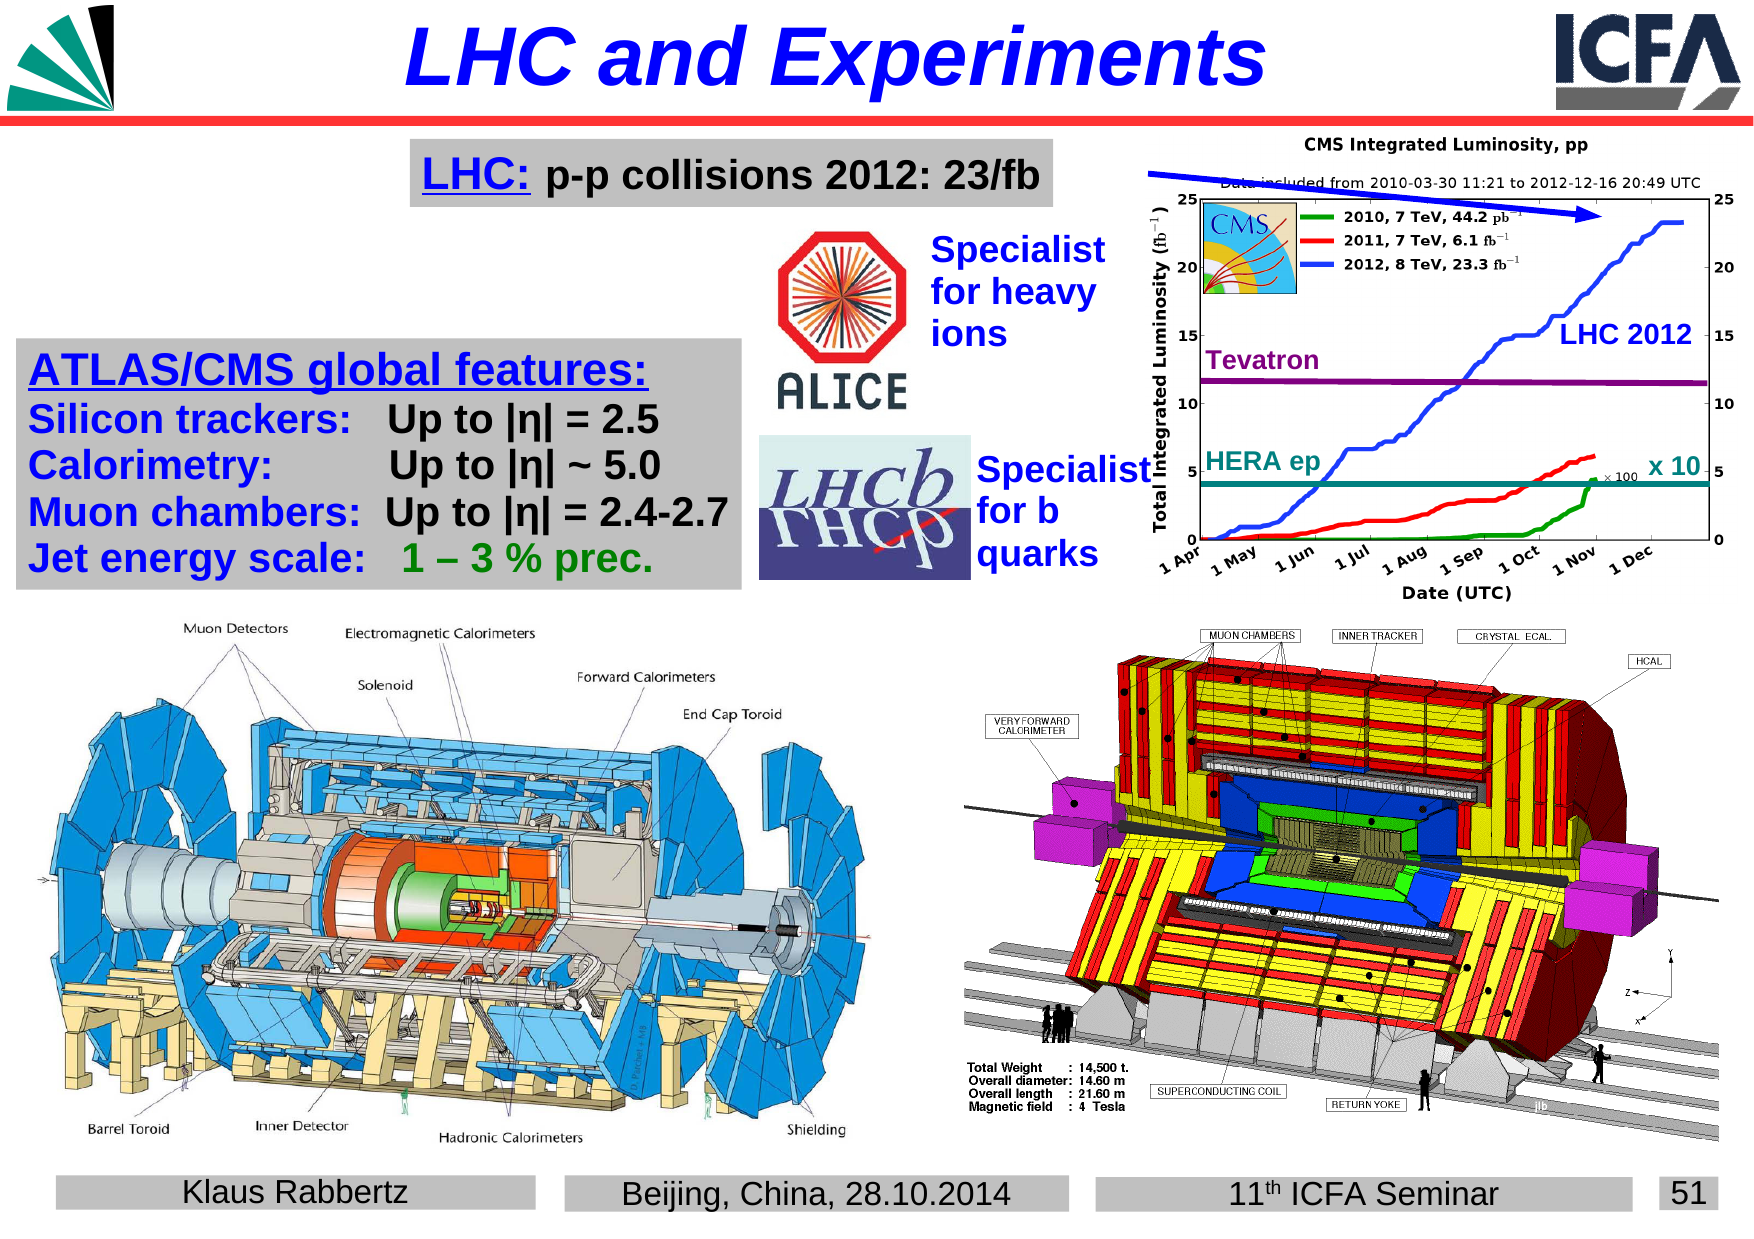

# LHC and Experiments
LHC: p-p collisions 2012: 23/fb
Specialist
for heavy
ions
LHC 2012
ATLAS/CMS global features:
Silicon trackers: Up to |η| = 2.5
Calorimetry: Up to |η| ~ 5.0
Muon chambers: Up to |η| = 2.4-2.7
Jet energy scale: 1 – 3 % prec.
Tevatron
HERA ep
Specialist
for b
quarks
x 10